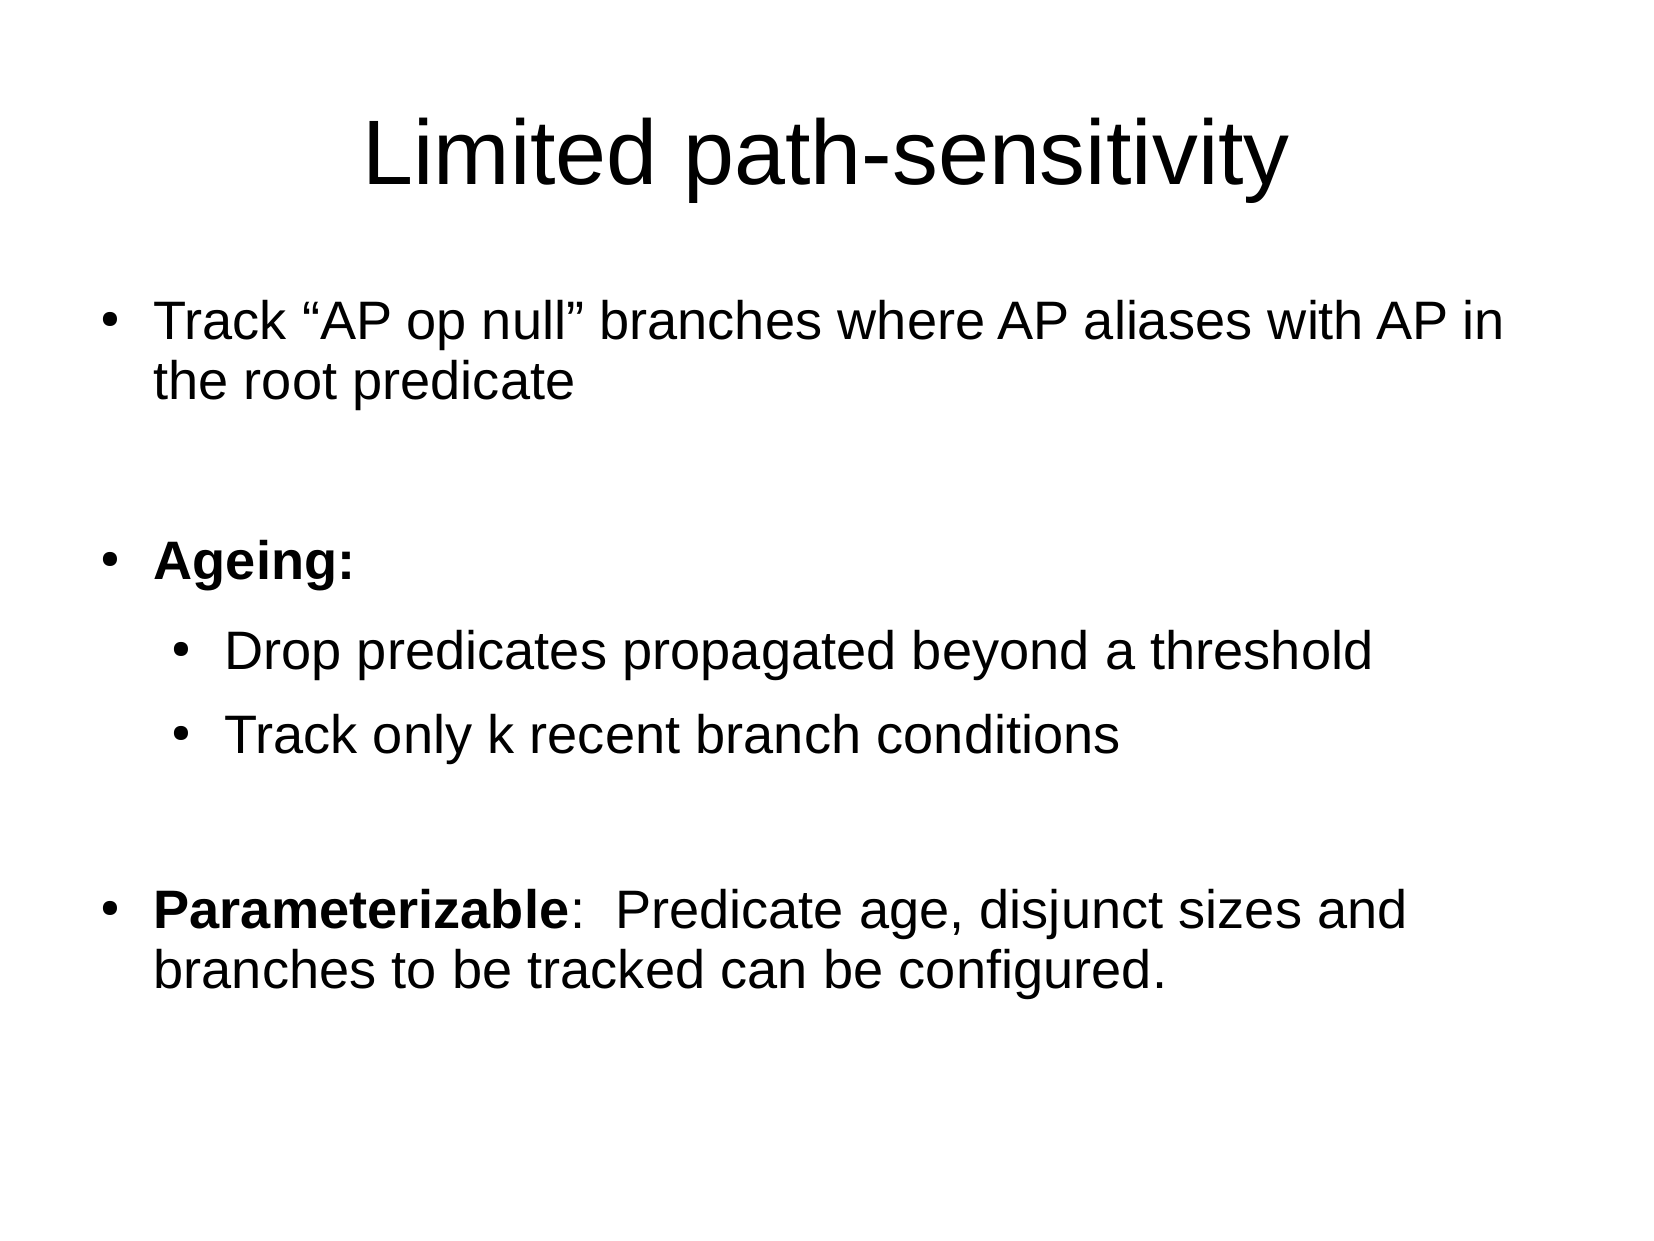

# Limited path-sensitivity
Track “AP op null” branches where AP aliases with AP in the root predicate
Ageing:
Drop predicates propagated beyond a threshold
Track only k recent branch conditions
Parameterizable: Predicate age, disjunct sizes and branches to be tracked can be configured.